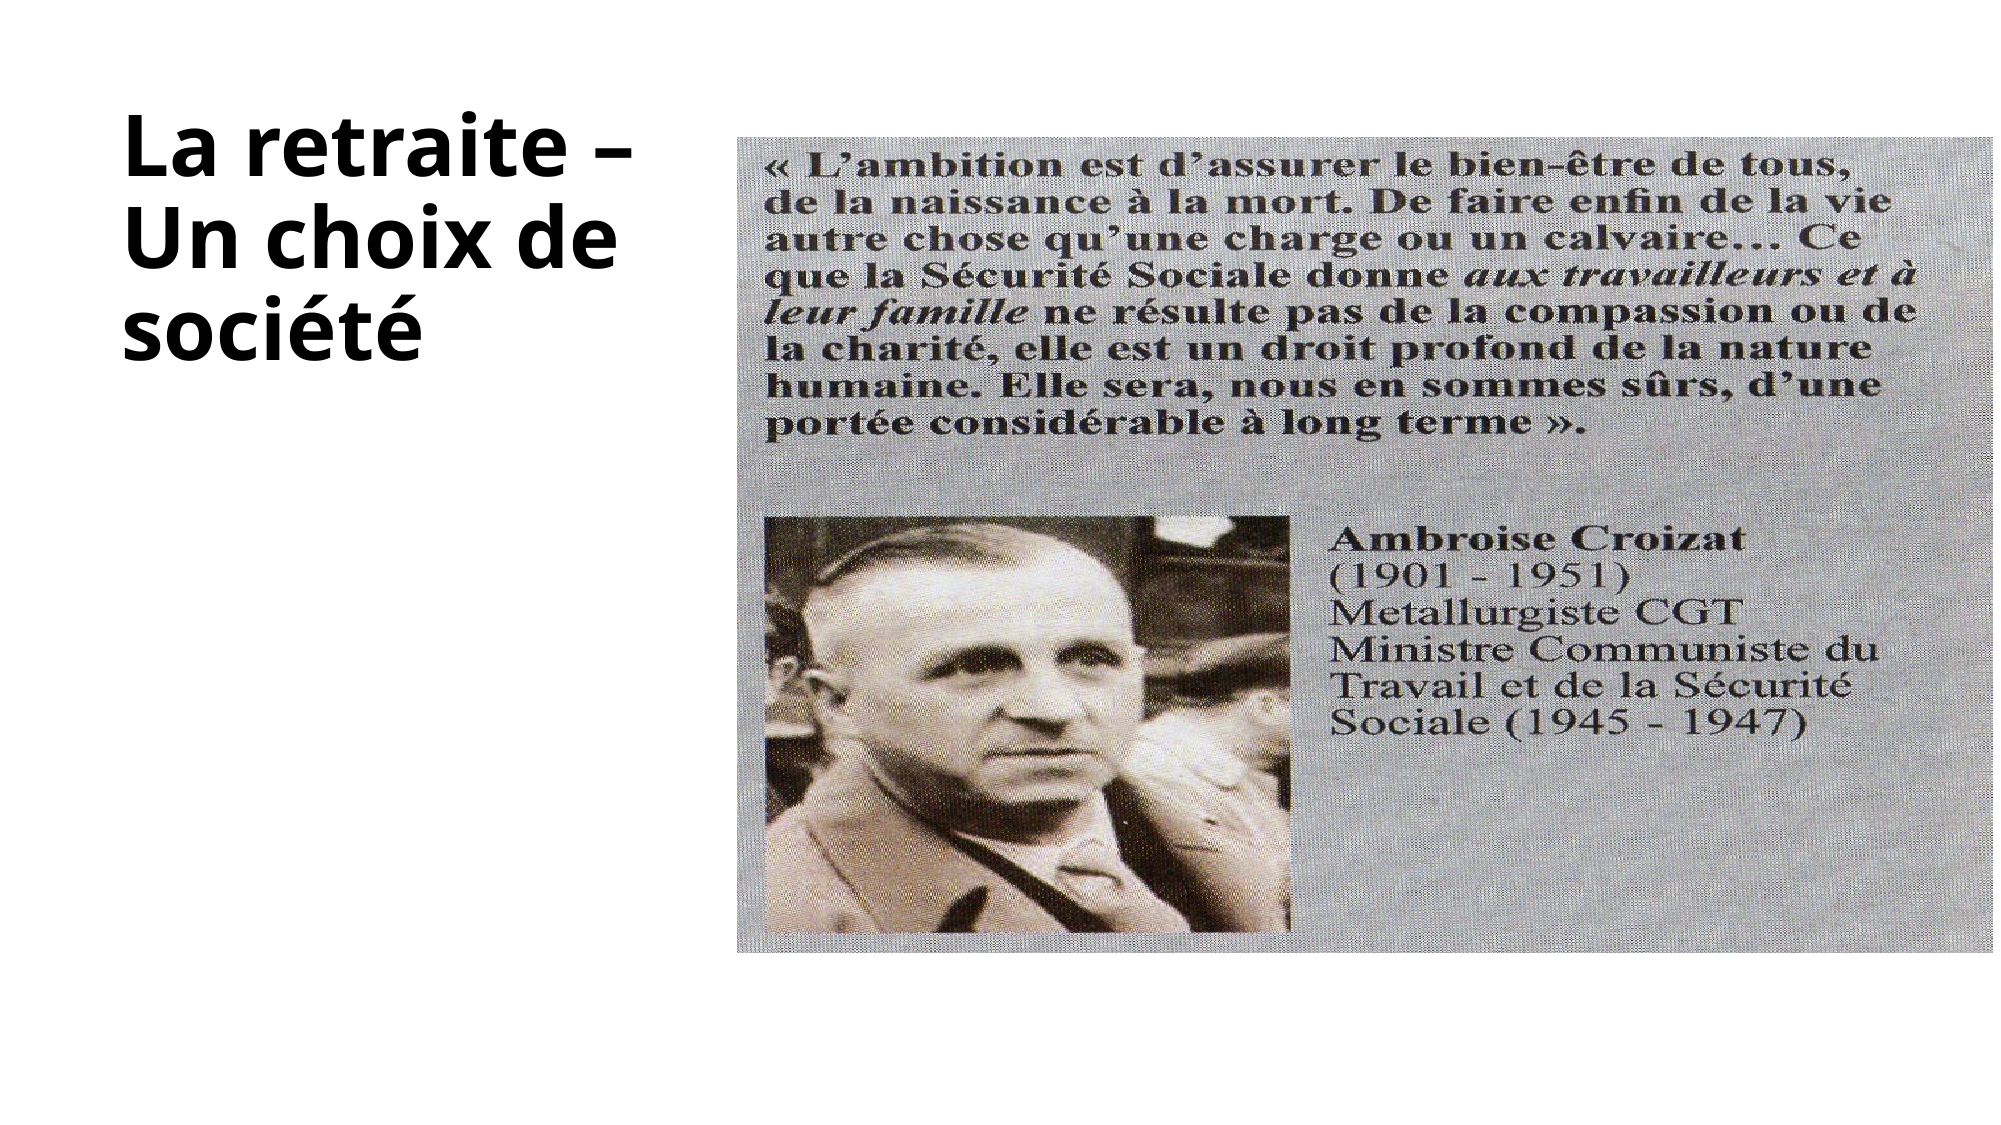

# La retraite – Un choix de société